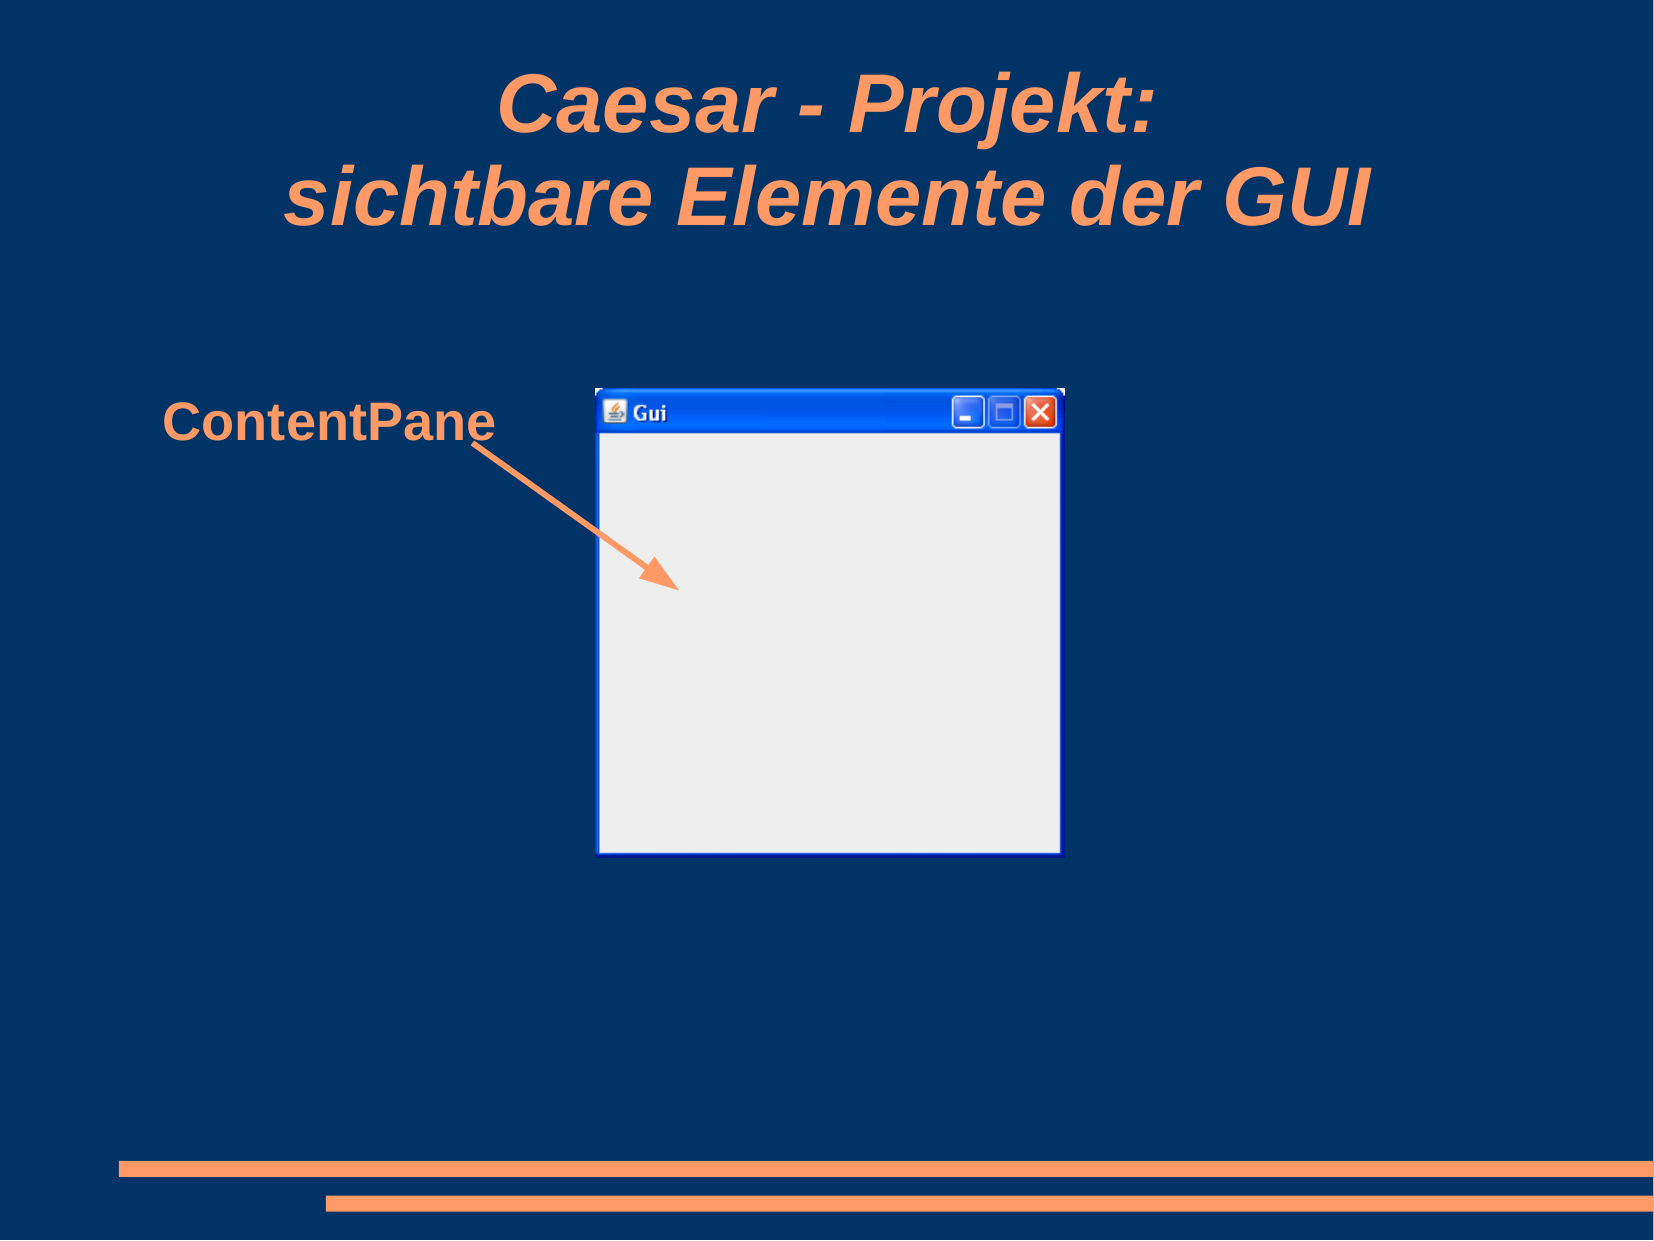

# Caesar - Projekt: sichtbare Elemente der GUI
ContentPane